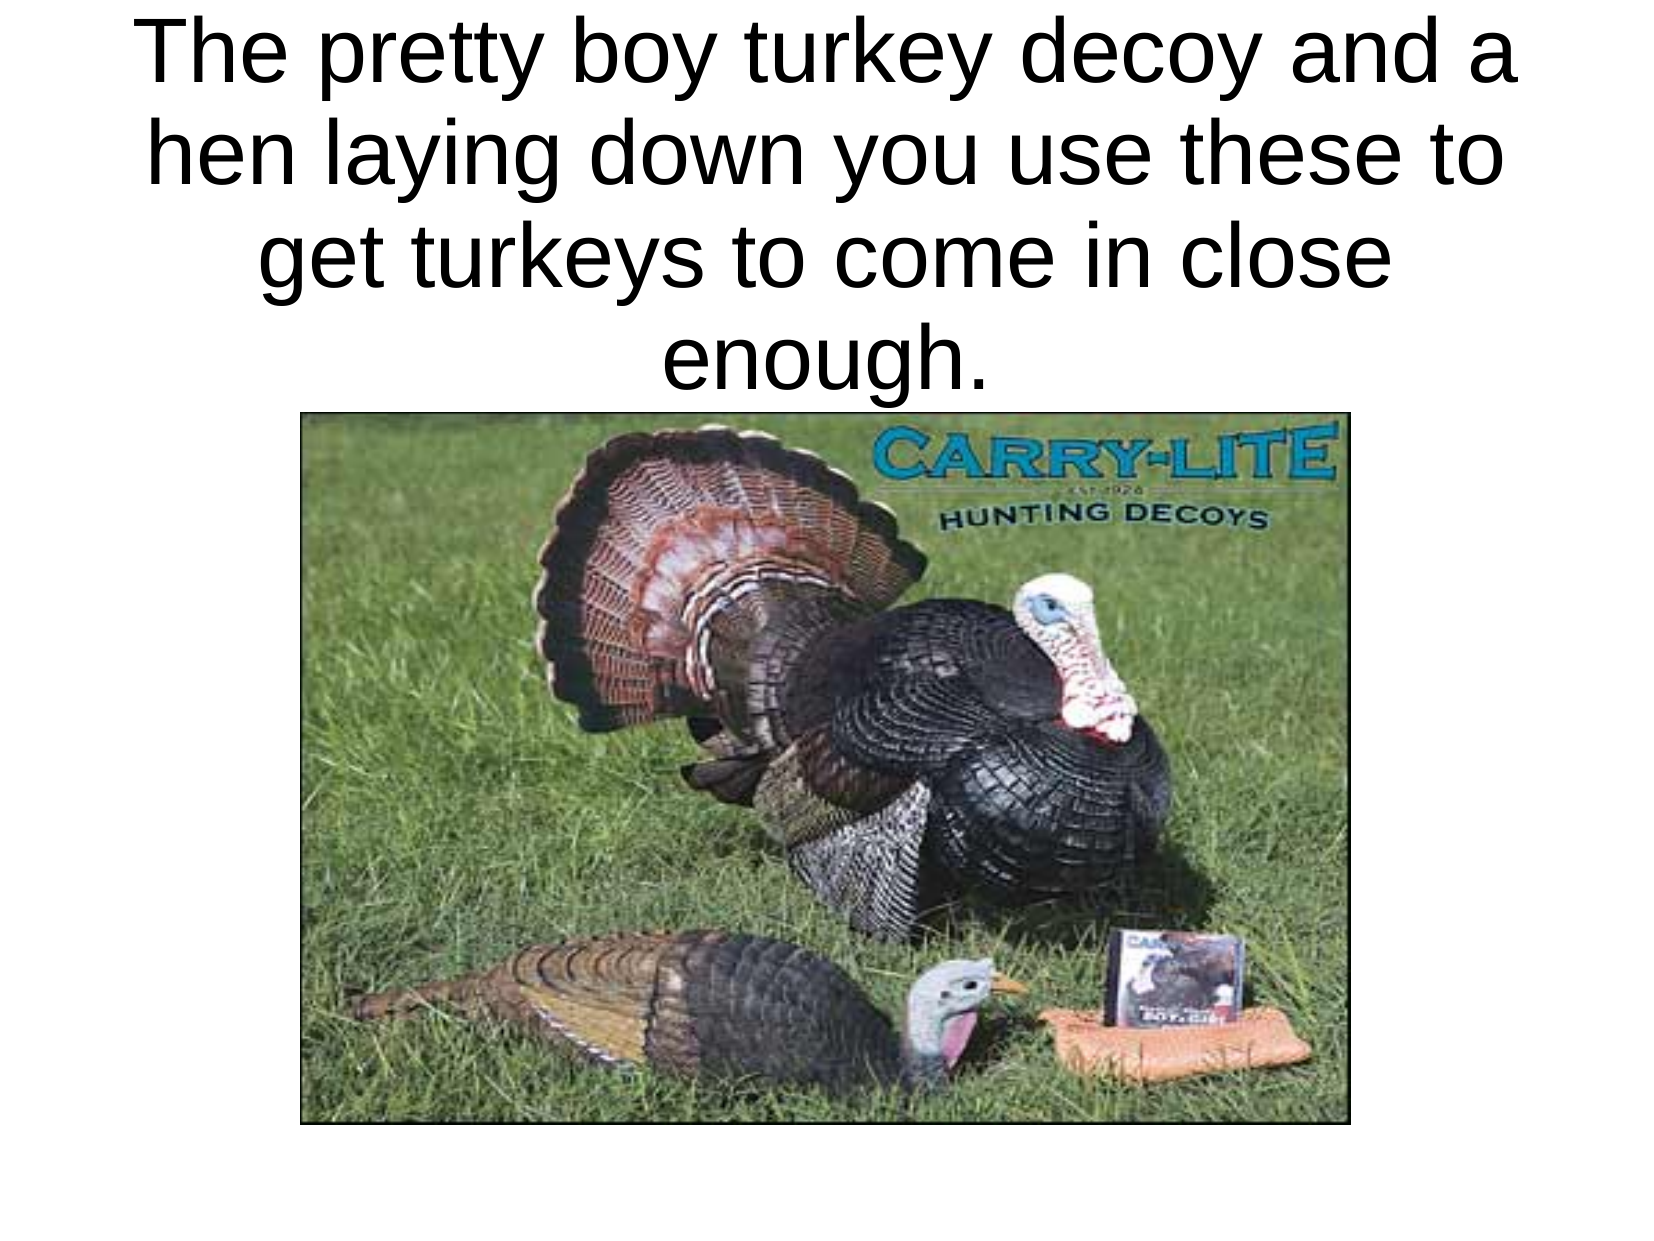

# The pretty boy turkey decoy and a hen laying down you use these to get turkeys to come in close enough.